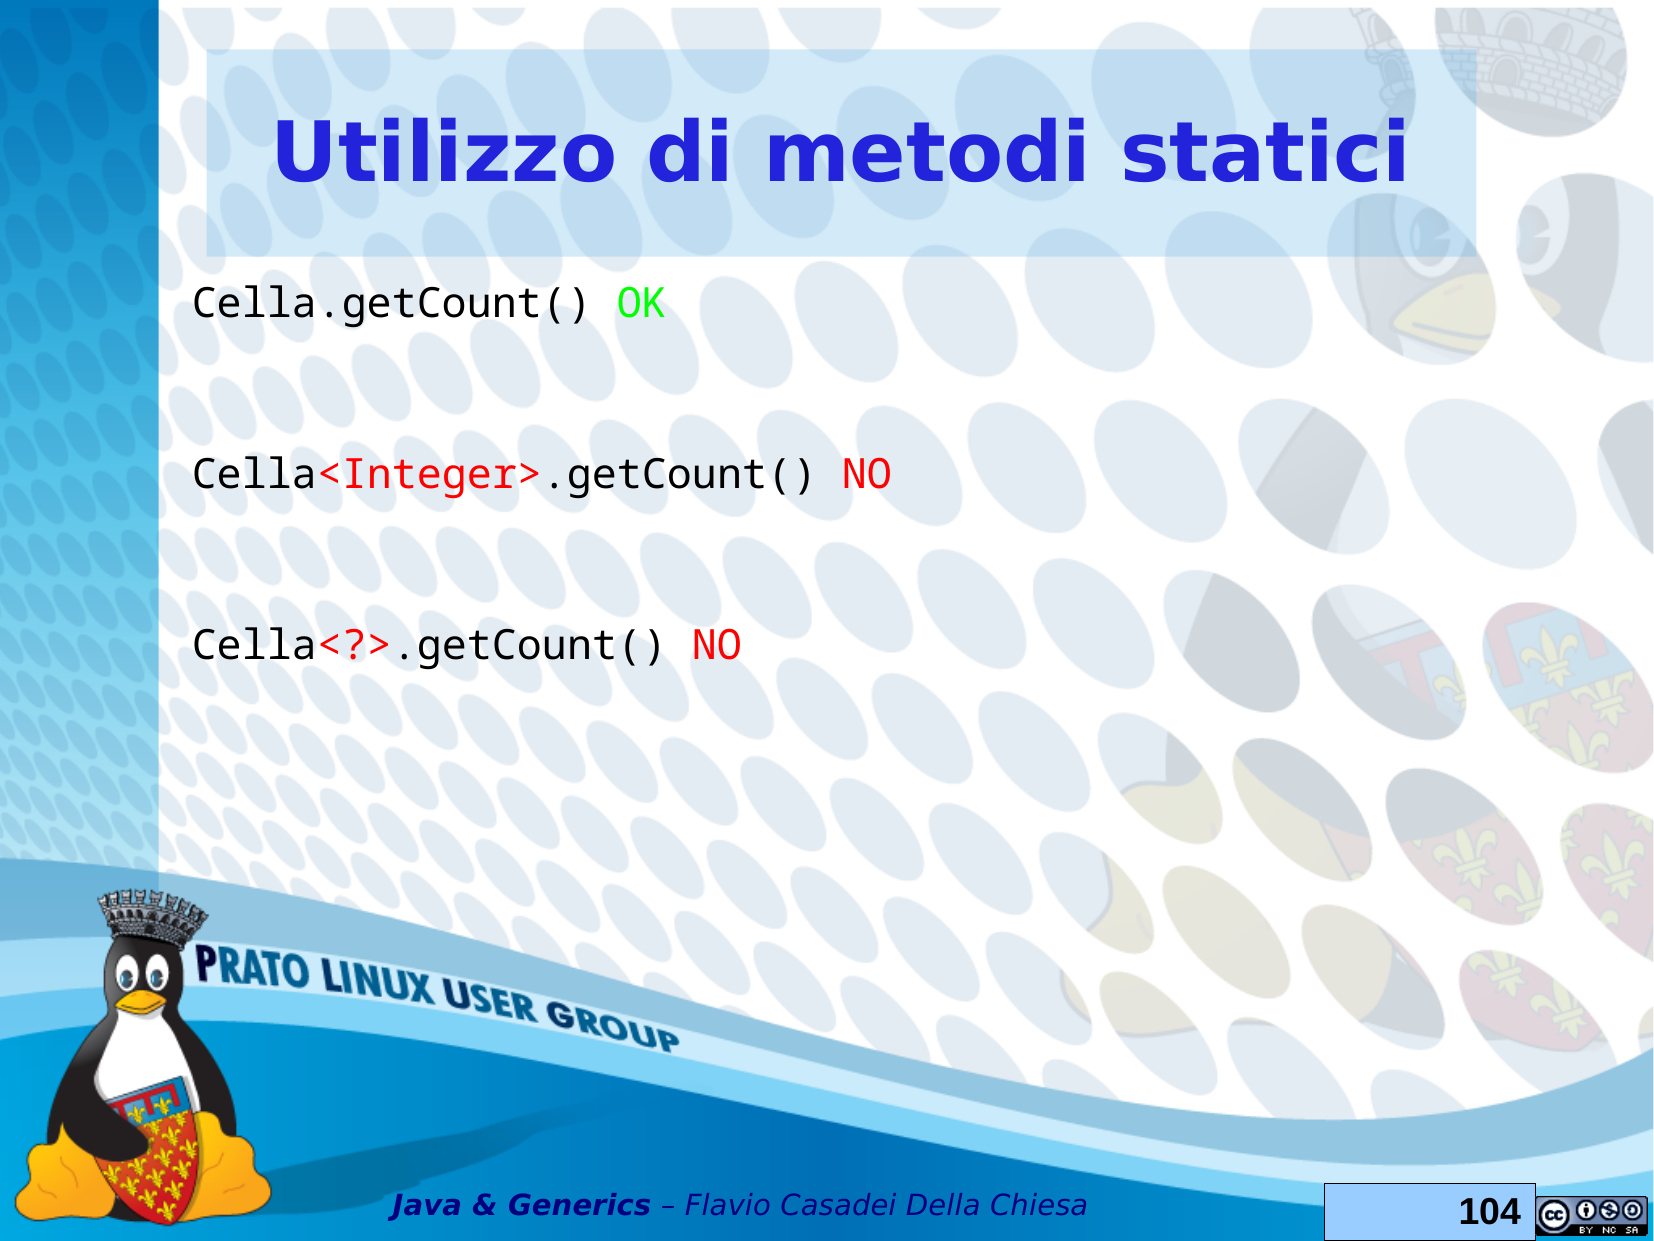

# Utilizzo di metodi statici
Cella.getCount() OK
Cella<Integer>.getCount() NO
Cella<?>.getCount() NO